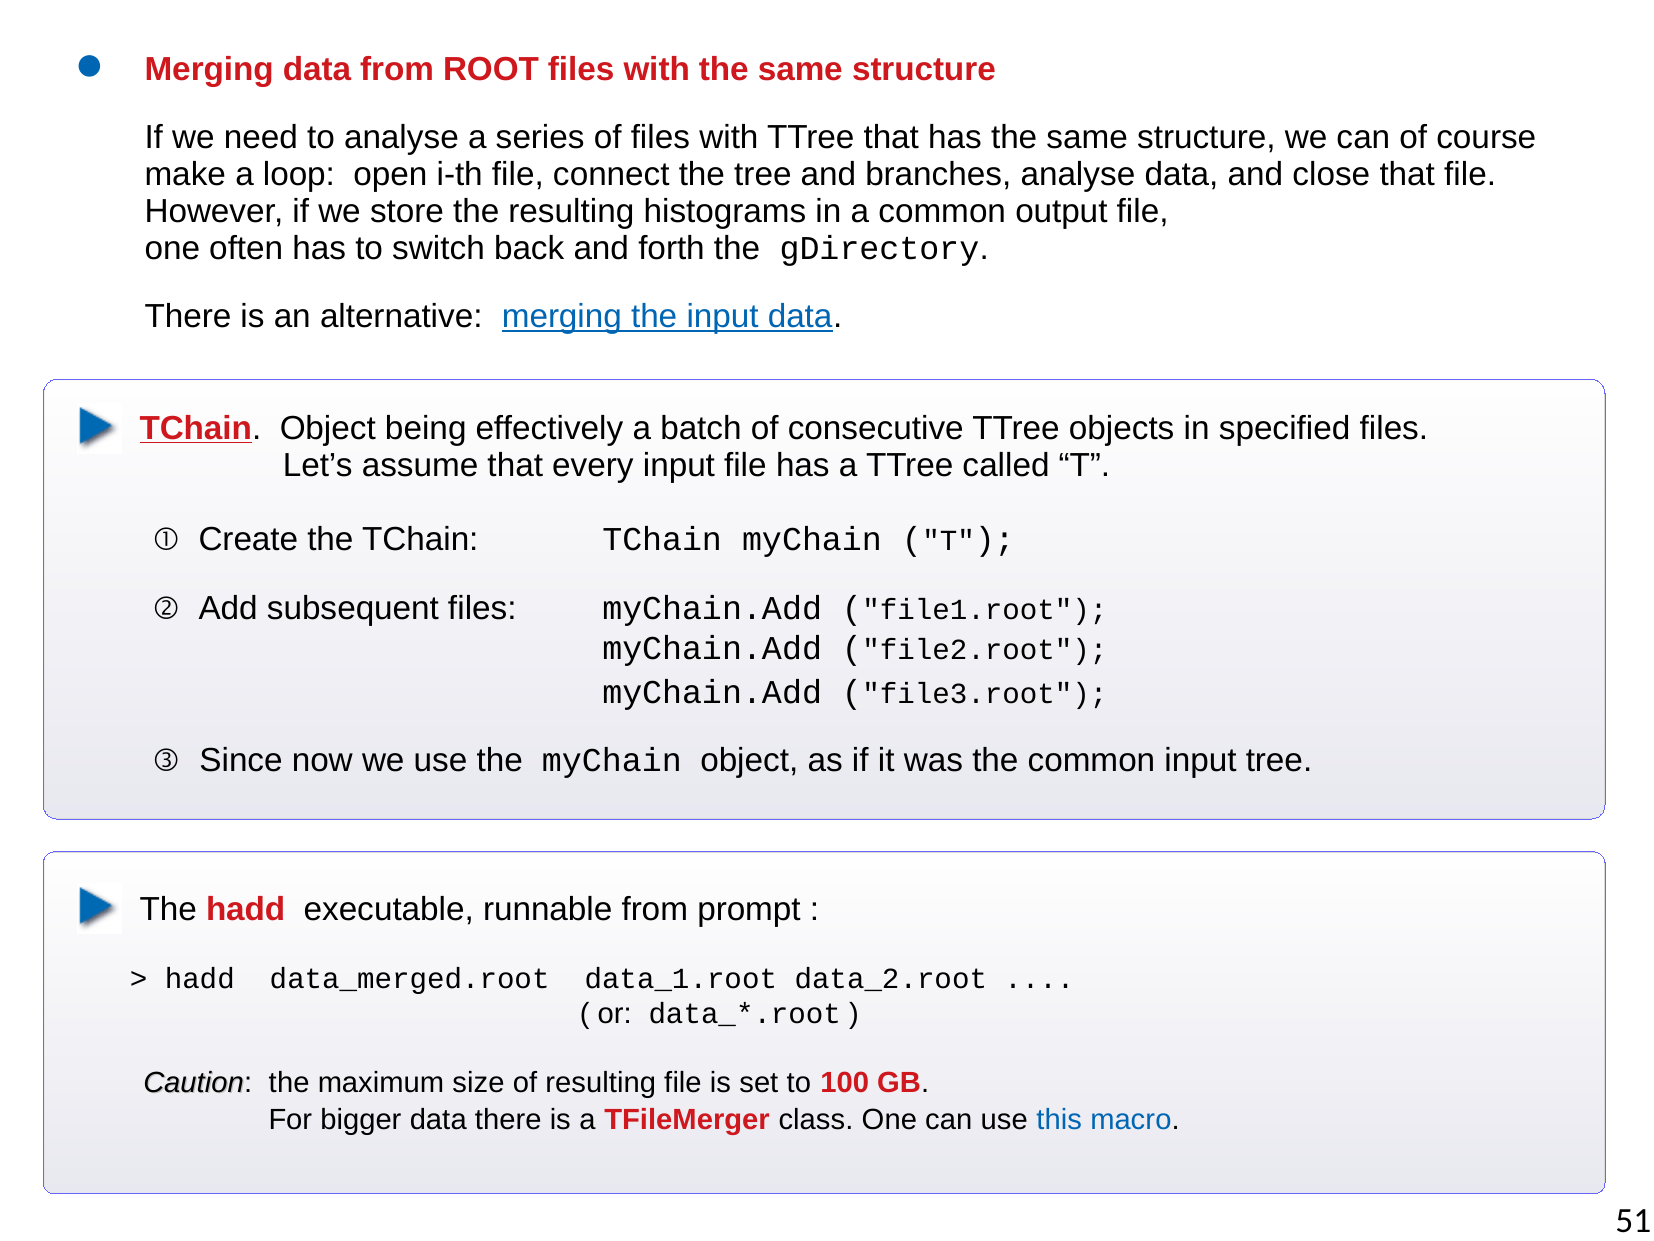

●	 Merging data from ROOT files with the same structure
	 If we need to analyse a series of files with TTree that has the same structure, we can of course
	 make a loop: open i-th file, connect the tree and branches, analyse data, and close that file.
	 However, if we store the resulting histograms in a common output file,
	 one often has to switch back and forth the gDirectory.
	 There is an alternative: merging the input data.
 TChain. Object being effectively a batch of consecutive TTree objects in specified files.
		 Let’s assume that every input file has a TTree called “T”.
	 Create the TChain:		TChain myChain ("T");
	 Add subsequent files:	 	myChain.Add ("file1.root");
							myChain.Add ("file2.root");
							myChain.Add ("file3.root");
	③ Since now we use the myChain object, as if it was the common input tree.
 The hadd executable, runnable from prompt :
 > hadd data_merged.root data_1.root data_2.root ....
						 ( or: data_*.root )
 Caution: the maximum size of resulting file is set to 100 GB.
		 For bigger data there is a TFileMerger class. One can use this macro.